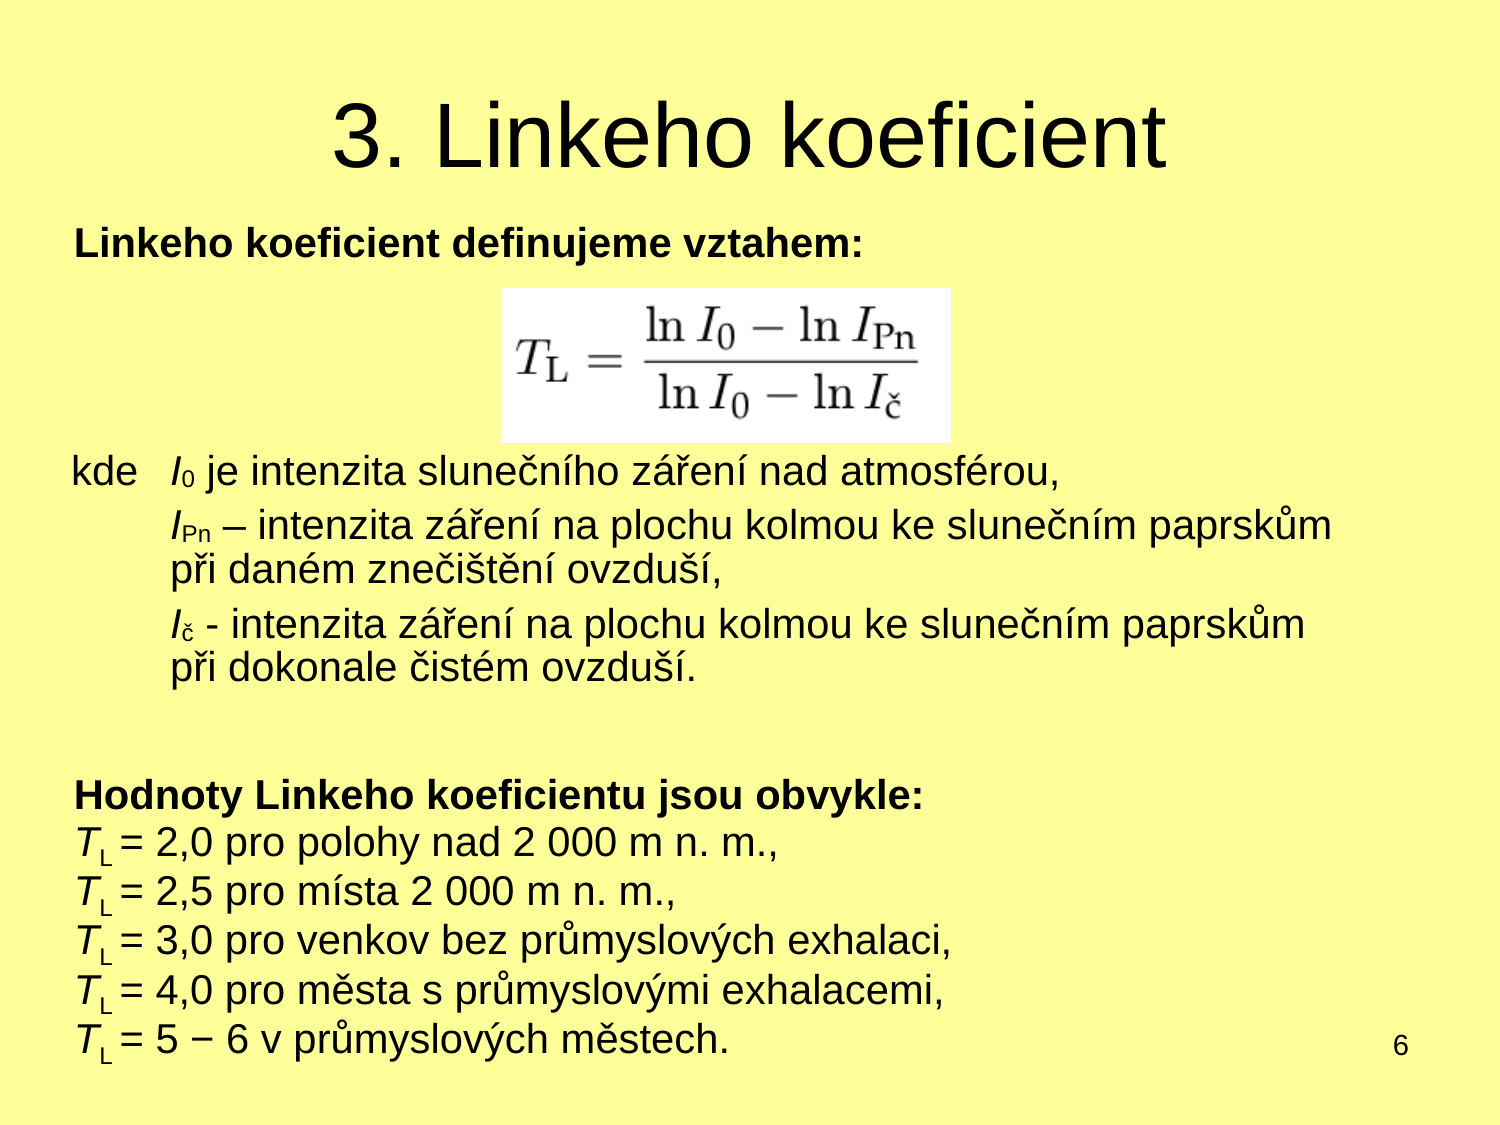

# 3. Linkeho koeficient
Linkeho koeficient definujeme vztahem:
kde
I0 je intenzita slunečního záření nad atmosférou,
IPn – intenzita záření na plochu kolmou ke slunečním paprskům při daném znečištění ovzduší,
Ič - intenzita záření na plochu kolmou ke slunečním paprskům při dokonale čistém ovzduší.
Hodnoty Linkeho koeficientu jsou obvykle:
TL = 2,0 pro polohy nad 2 000 m n. m.,
TL = 2,5 pro místa 2 000 m n. m.,
TL = 3,0 pro venkov bez průmyslových exhalaci,
TL = 4,0 pro města s průmyslovými exhalacemi,
TL = 5 − 6 v průmyslových městech.
6